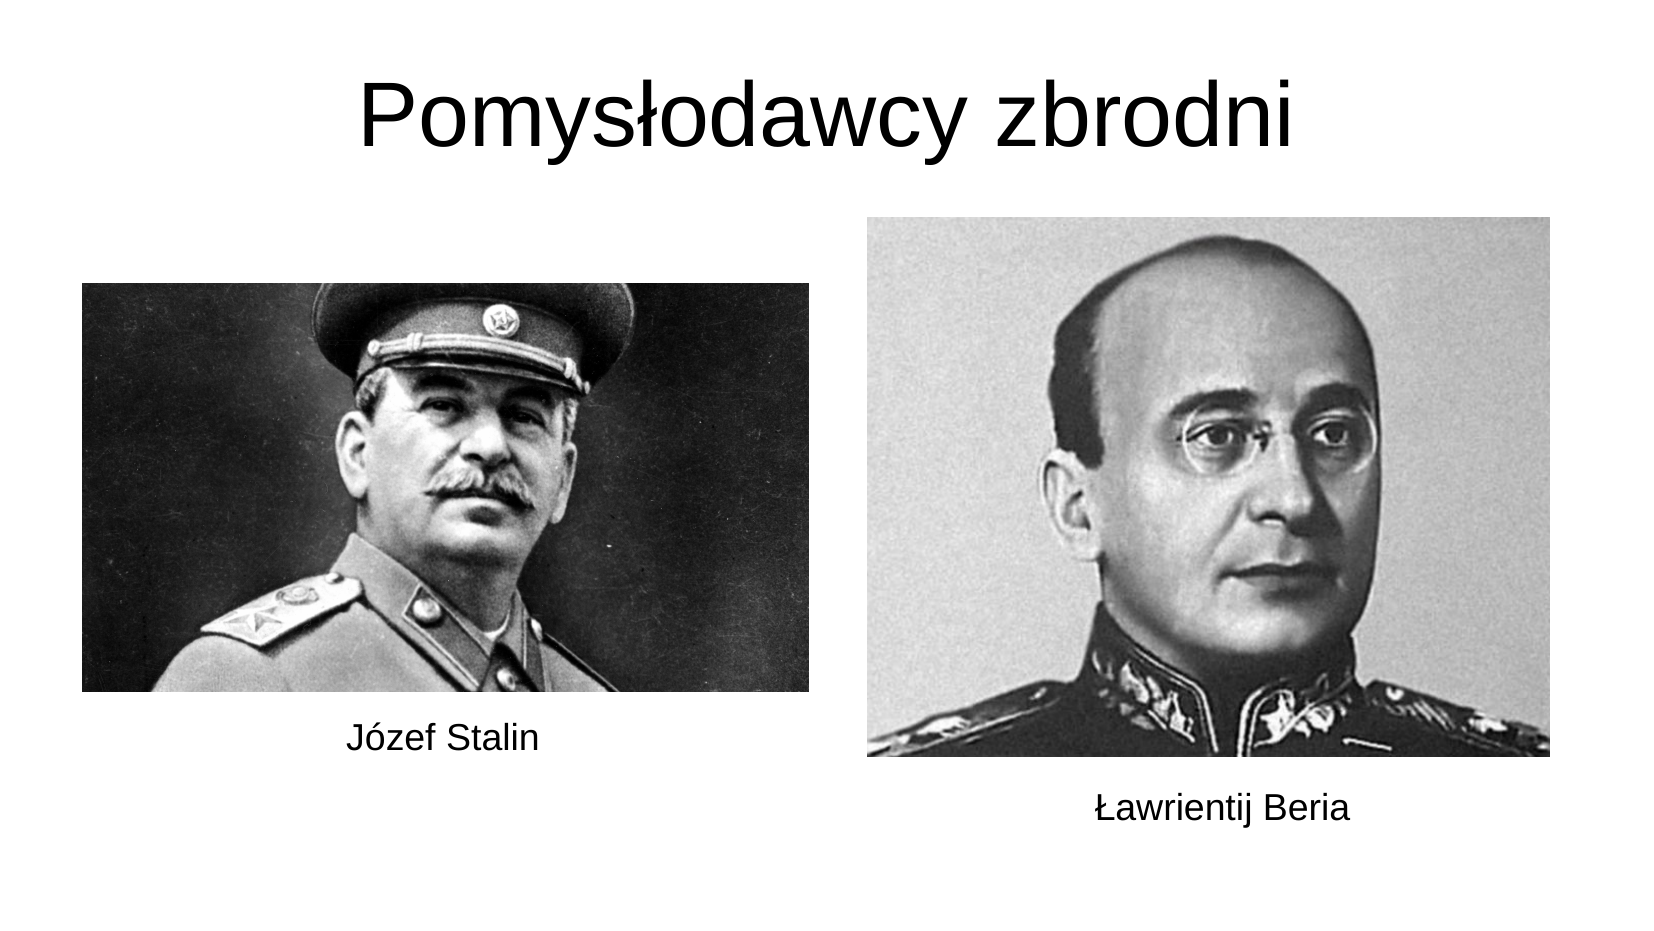

# Pomysłodawcy zbrodni
Józef Stalin
Ławrientij Beria